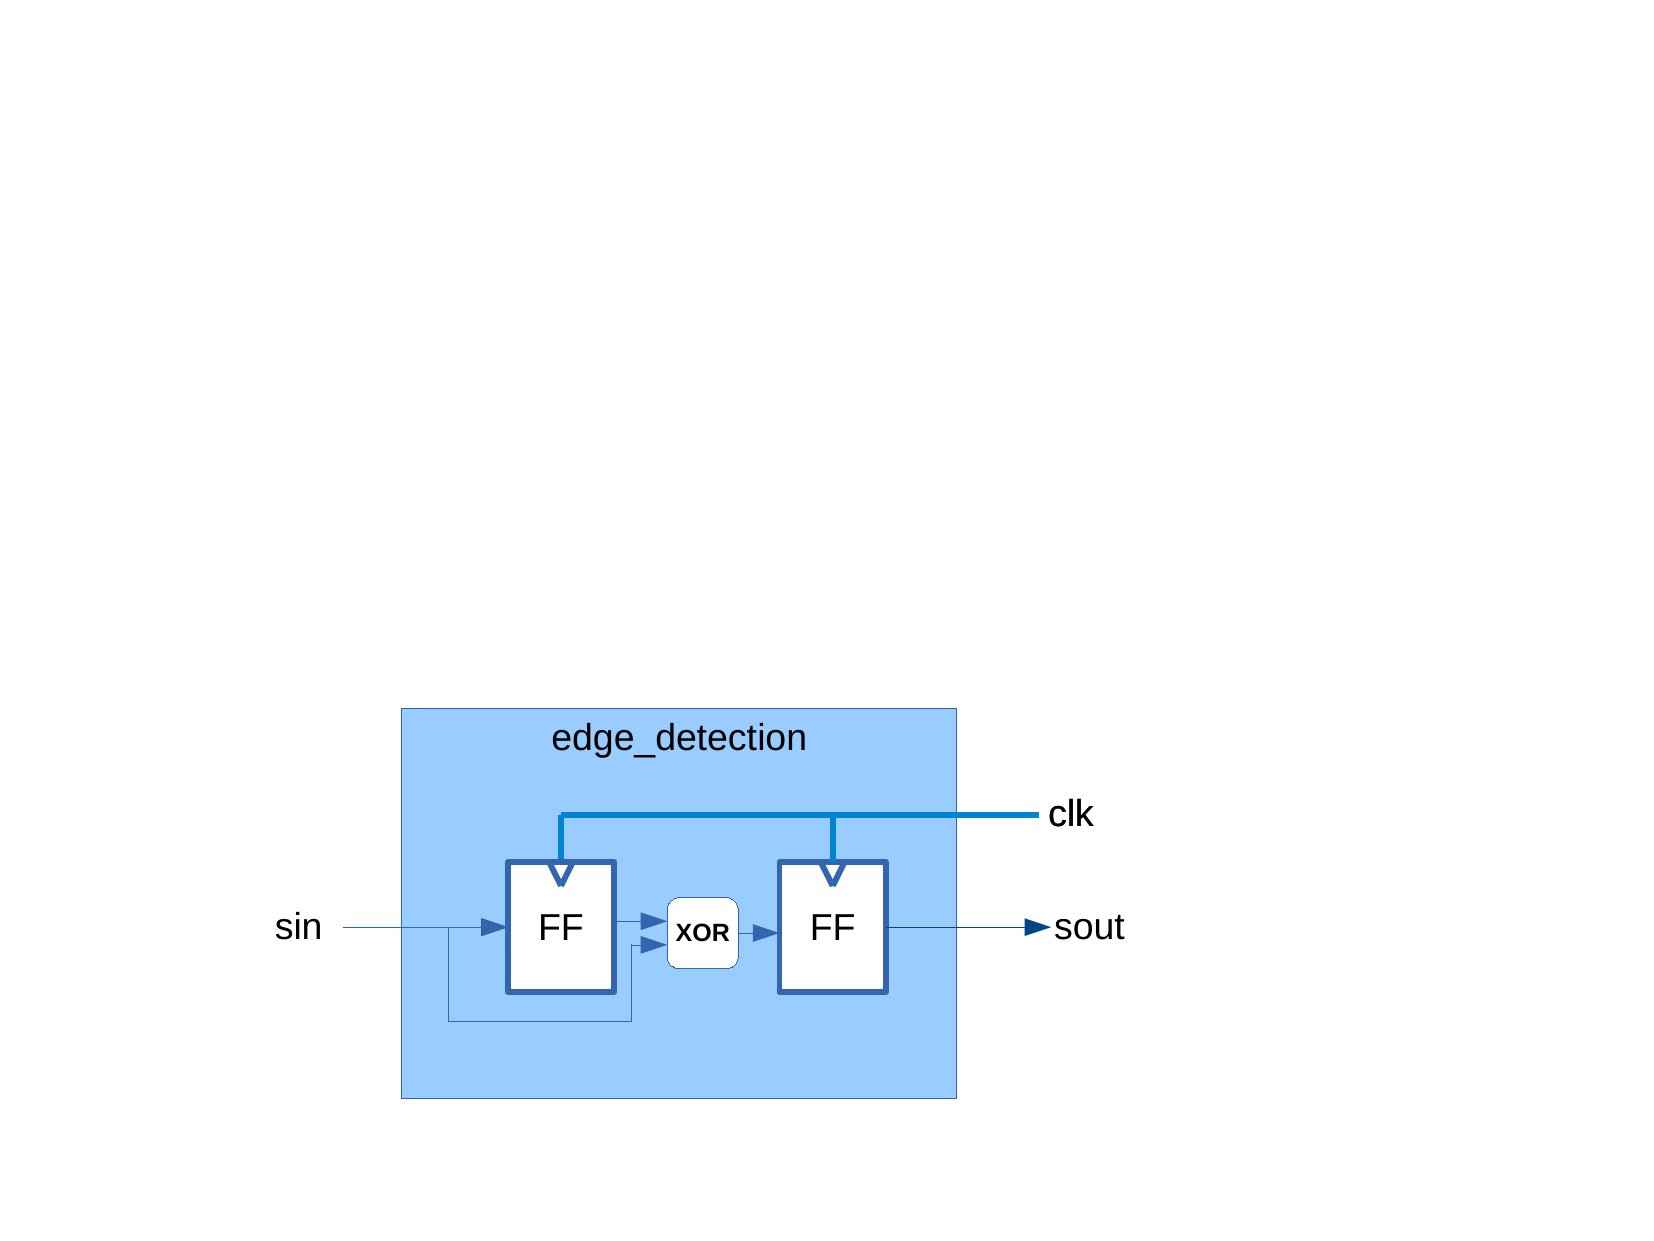

edge_detection
clk
clk
FF
FF
FF
XOR
sout
sin